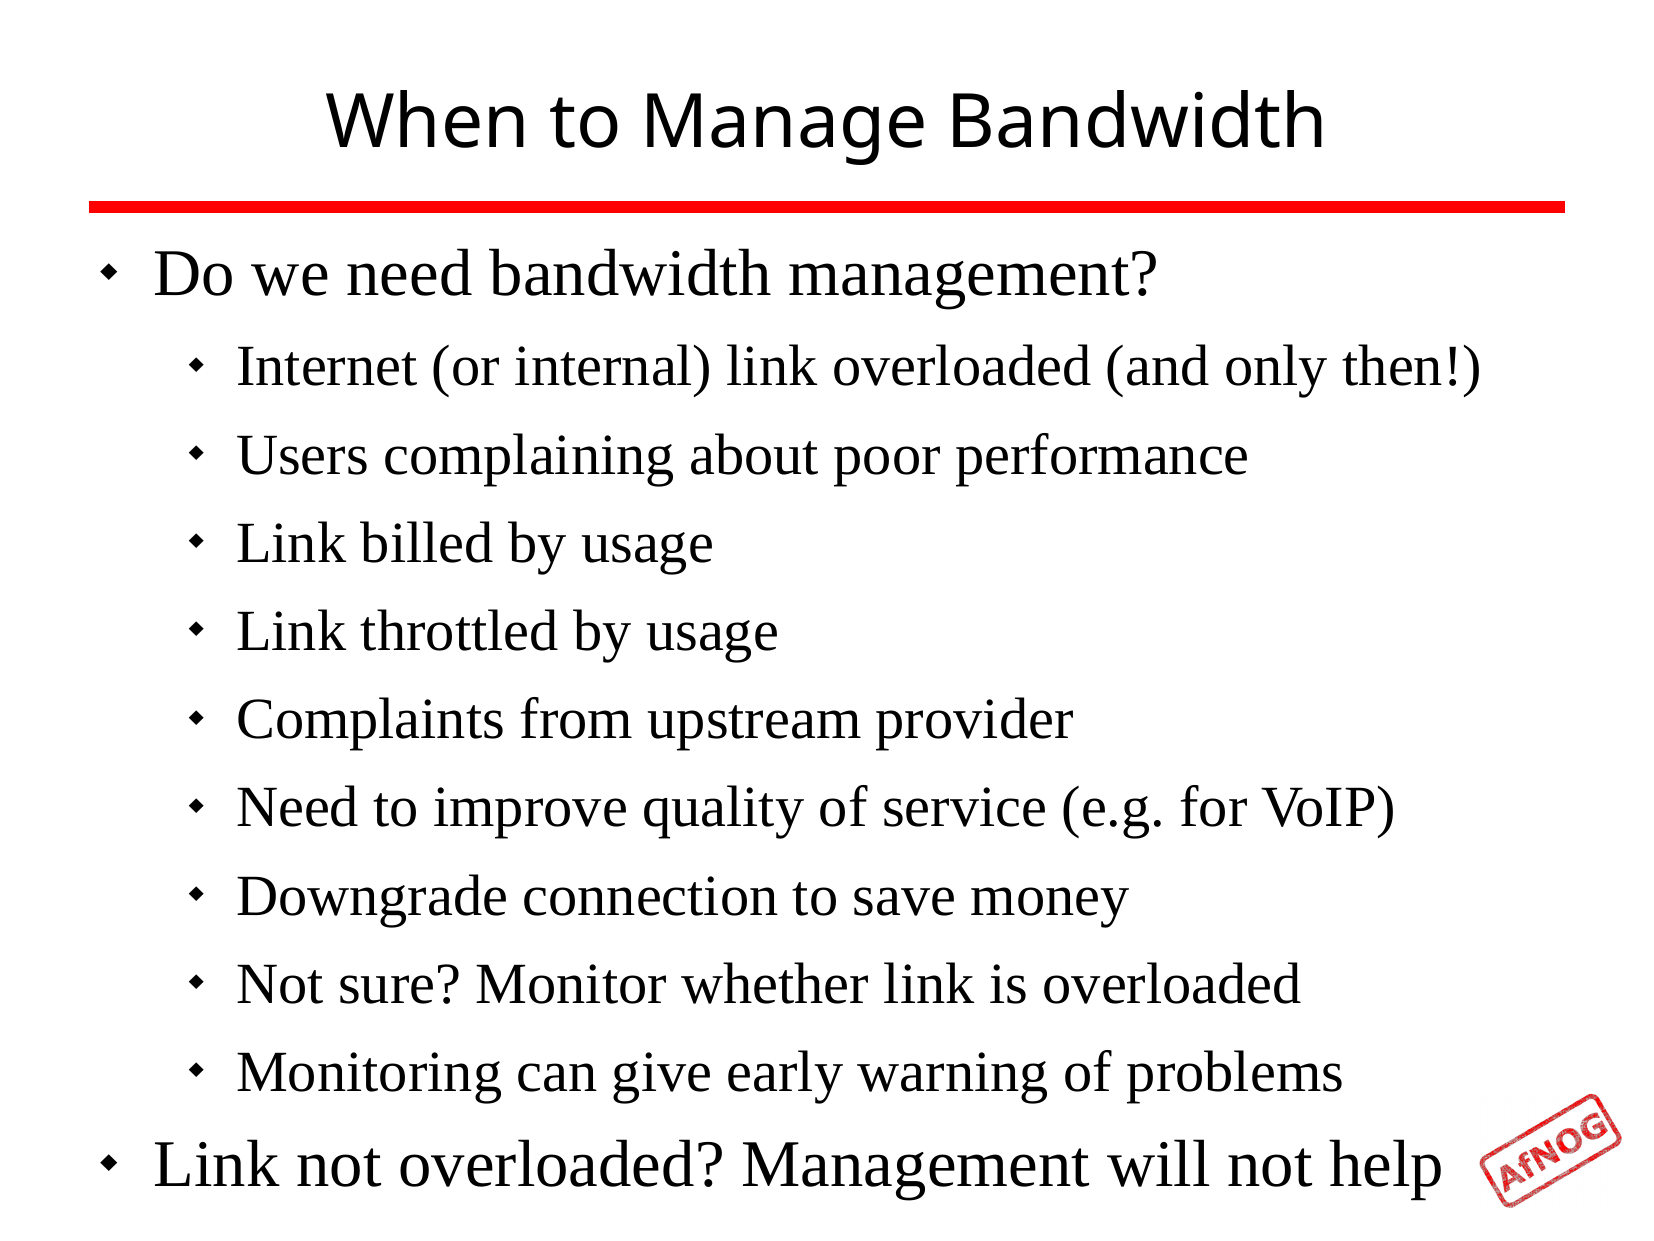

# When to Manage Bandwidth
Do we need bandwidth management?
Internet (or internal) link overloaded (and only then!)
Users complaining about poor performance
Link billed by usage
Link throttled by usage
Complaints from upstream provider
Need to improve quality of service (e.g. for VoIP)
Downgrade connection to save money
Not sure? Monitor whether link is overloaded
Monitoring can give early warning of problems
Link not overloaded? Management will not help